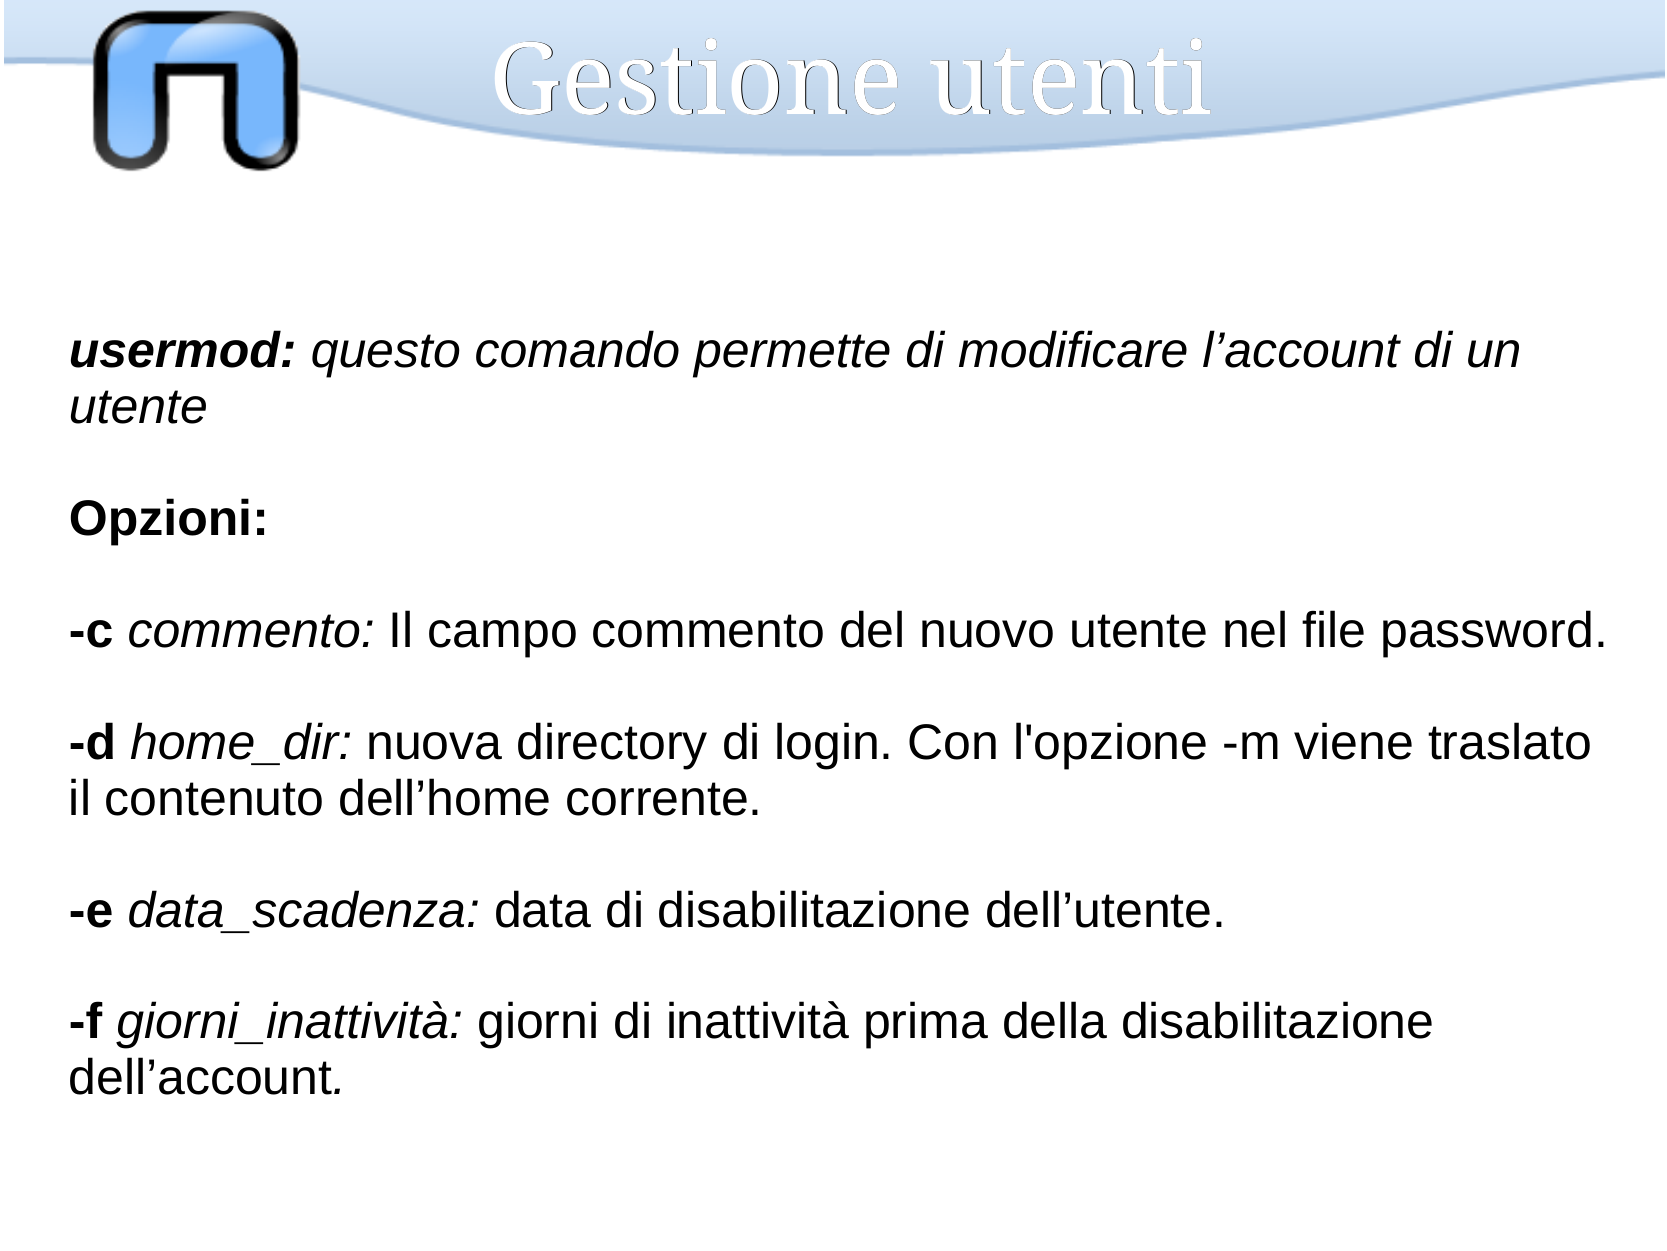

Gestione utenti
# usermod: questo comando permette di modificare l’account di un utente
Opzioni:
-c commento: Il campo commento del nuovo utente nel file password.
-d home_dir: nuova directory di login. Con l'opzione -m viene traslato il contenuto dell’home corrente.
-e data_scadenza: data di disabilitazione dell’utente.
-f giorni_inattività: giorni di inattività prima della disabilitazione dell’account.